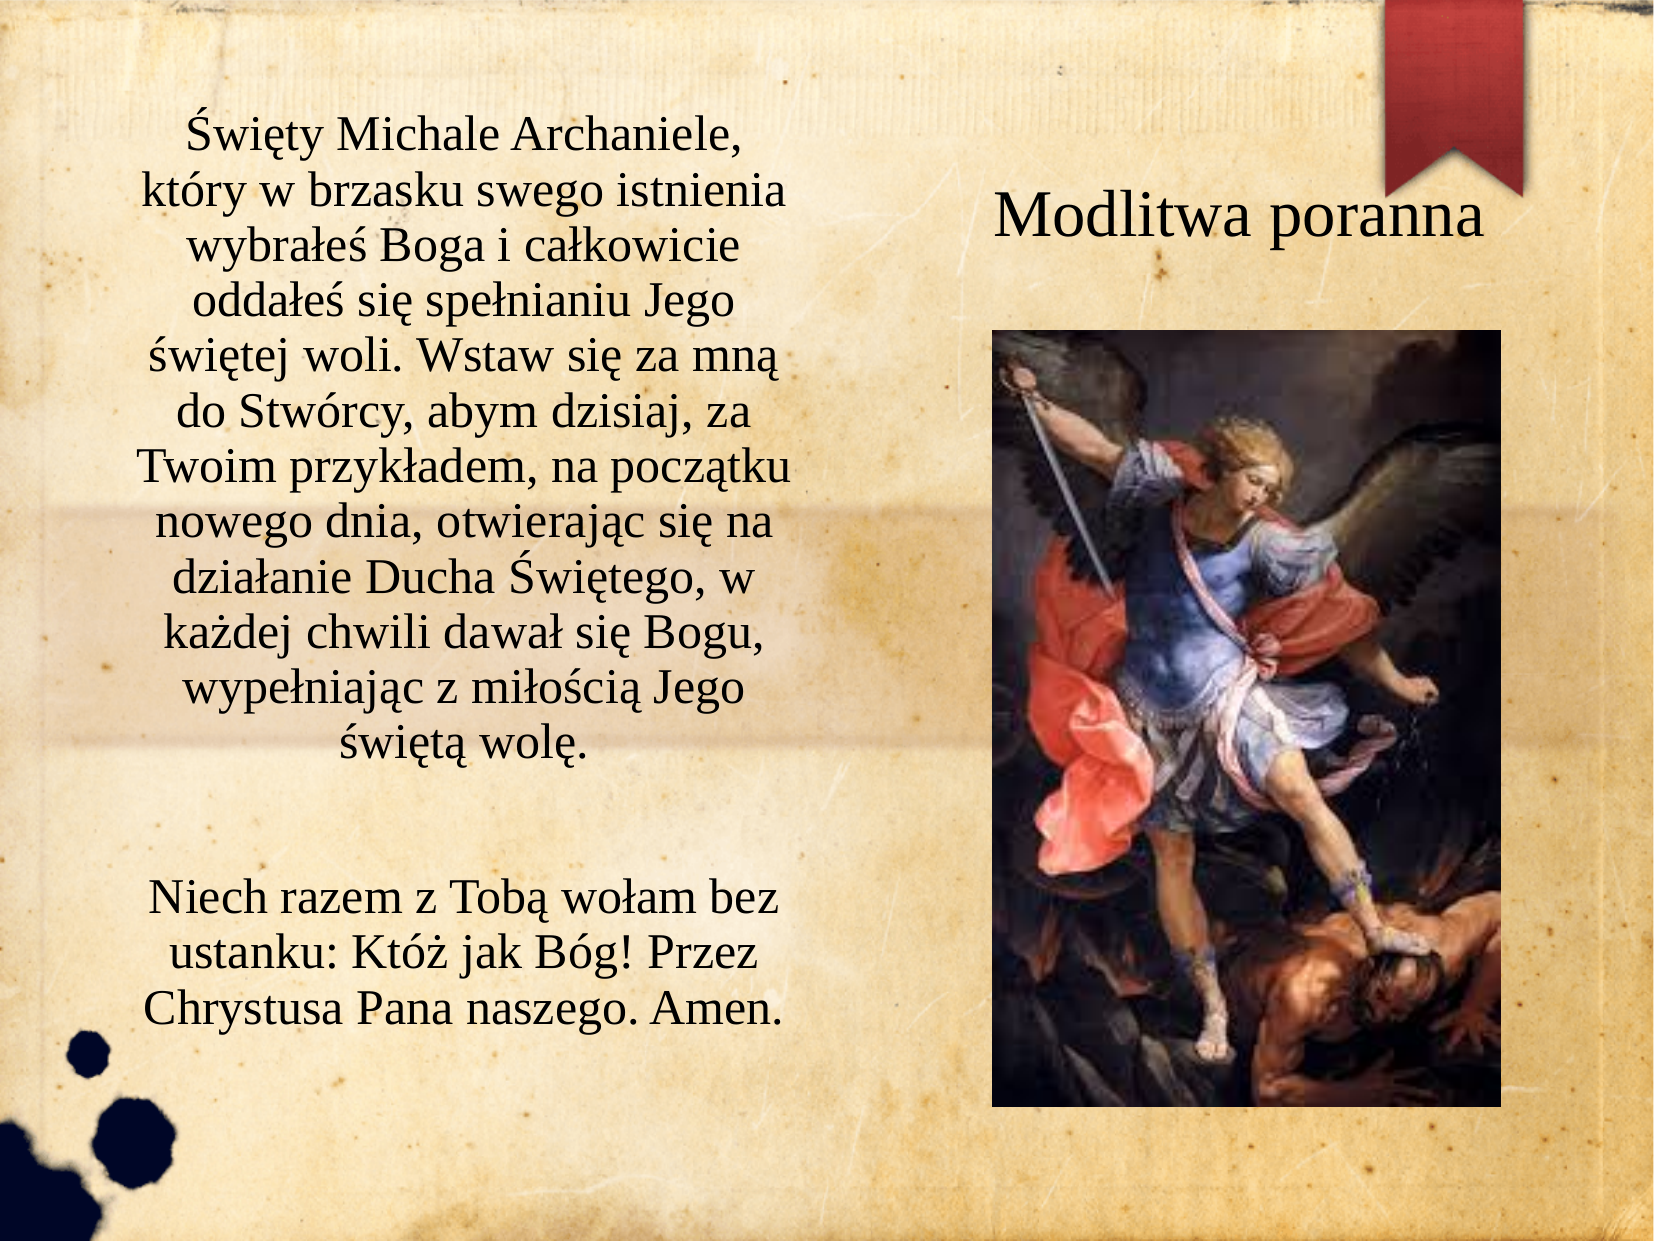

Święty Michale Archaniele, który w brzasku swego istnienia wybrałeś Boga i całkowicie oddałeś się spełnianiu Jego świętej woli. Wstaw się za mną do Stwórcy, abym dzisiaj, za Twoim przykładem, na początku nowego dnia, otwierając się na działanie Ducha Świętego, w każdej chwili dawał się Bogu, wypełniając z miłością Jego świętą wolę.
Niech razem z Tobą wołam bez ustanku: Któż jak Bóg! Przez Chrystusa Pana naszego. Amen.
Modlitwa poranna
#